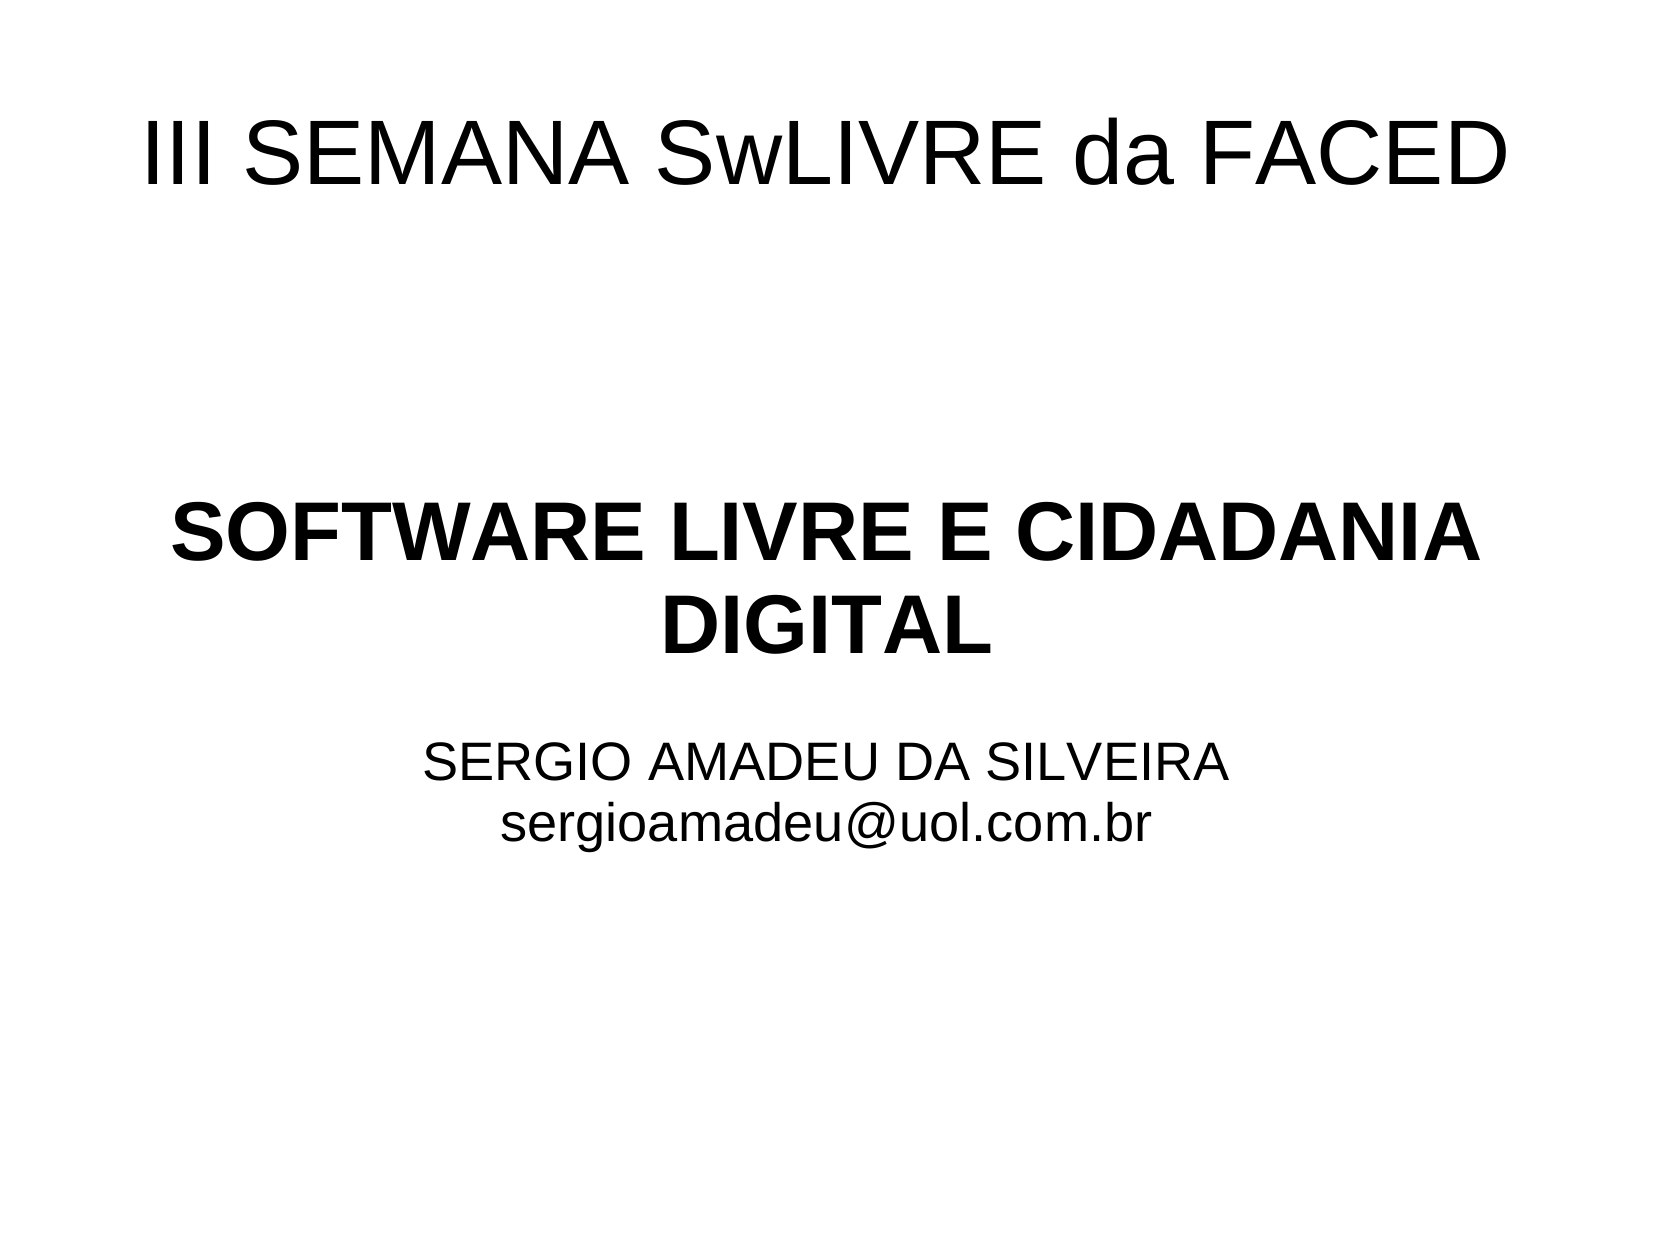

# III SEMANA SwLIVRE da FACED
SOFTWARE LIVRE E CIDADANIA DIGITAL
SERGIO AMADEU DA SILVEIRA
sergioamadeu@uol.com.br